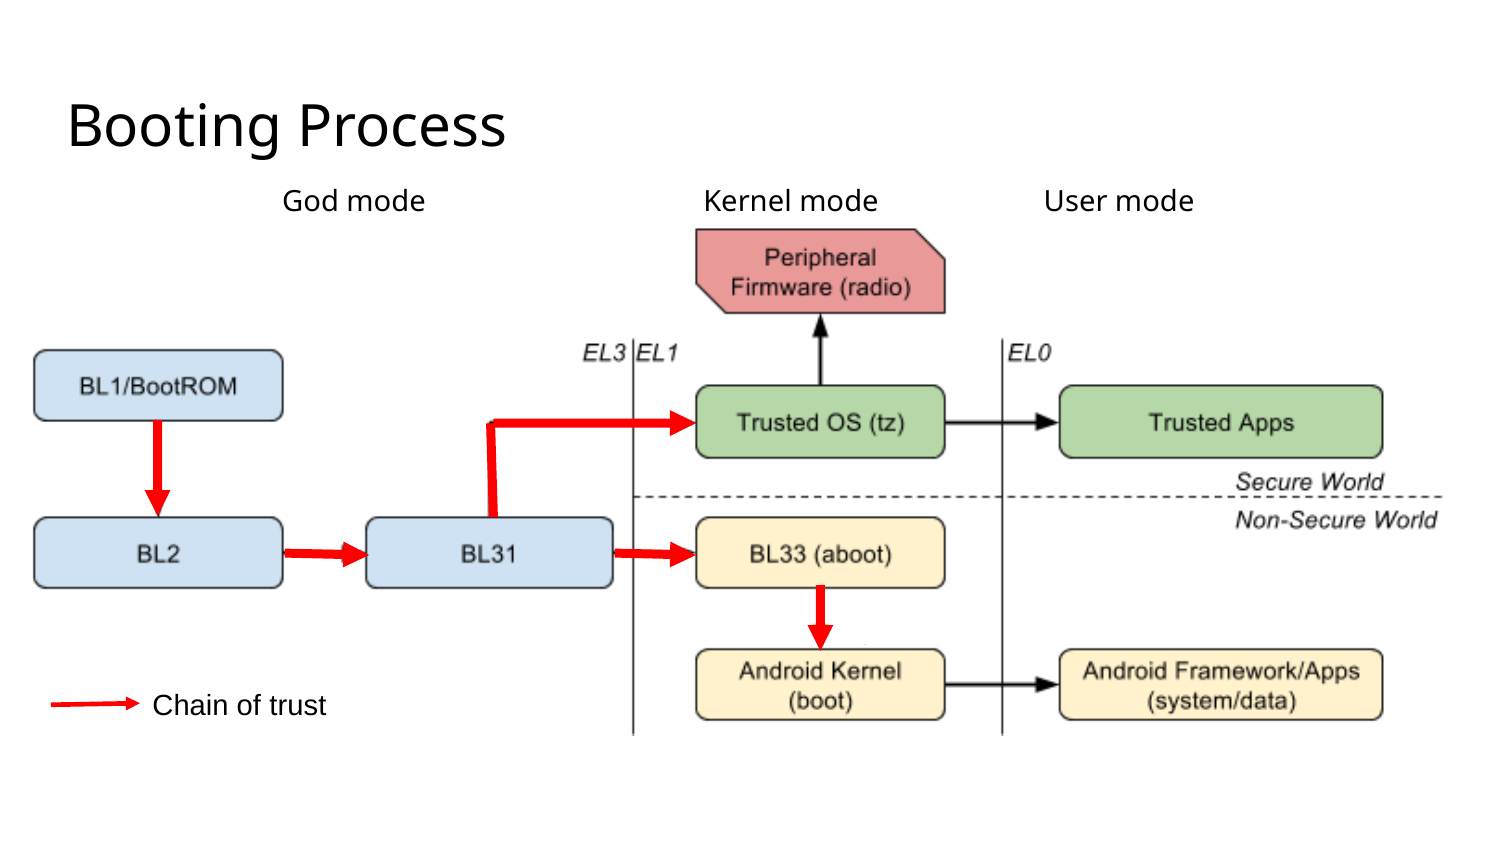

# Booting Process
God mode Kernel mode User mode
 Chain of trust